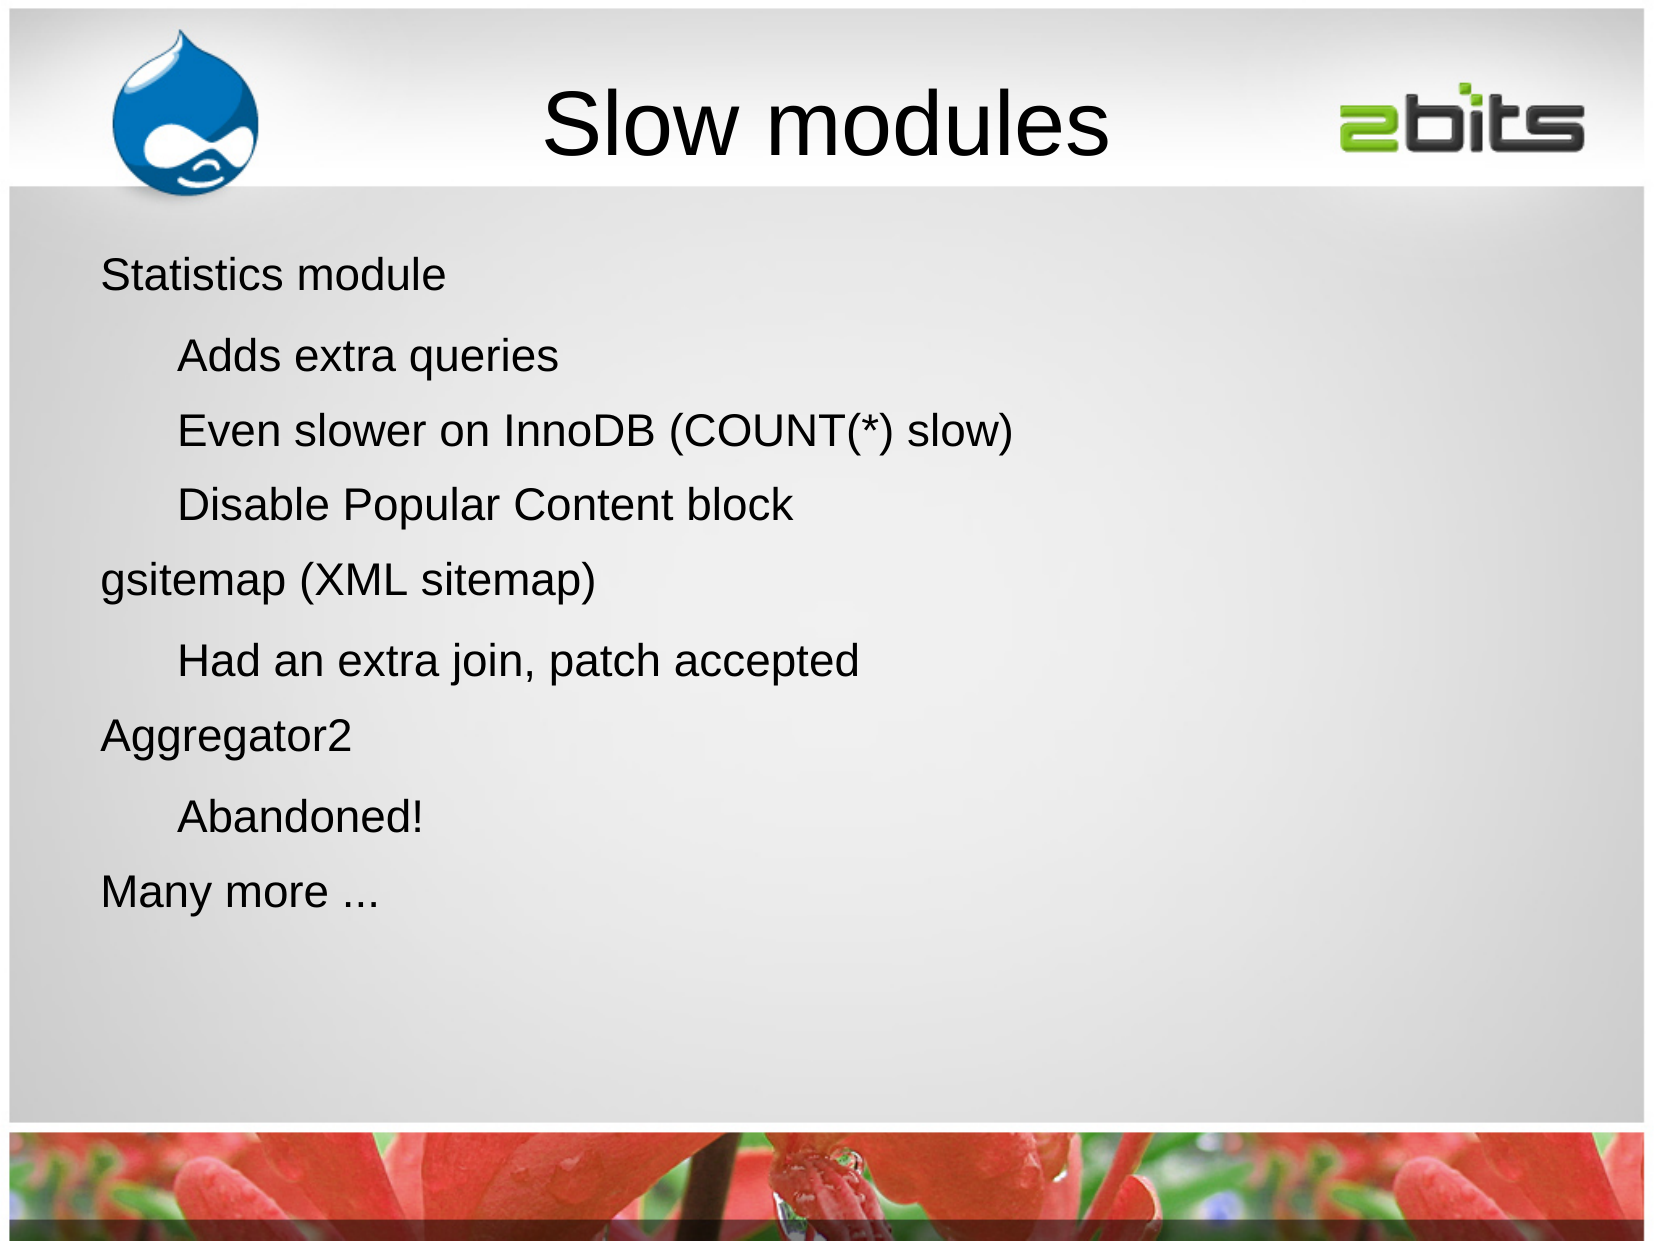

# Slow modules
Statistics module
Adds extra queries
Even slower on InnoDB (COUNT(*) slow)
Disable Popular Content block
gsitemap (XML sitemap)
Had an extra join, patch accepted
Aggregator2
Abandoned!
Many more ...